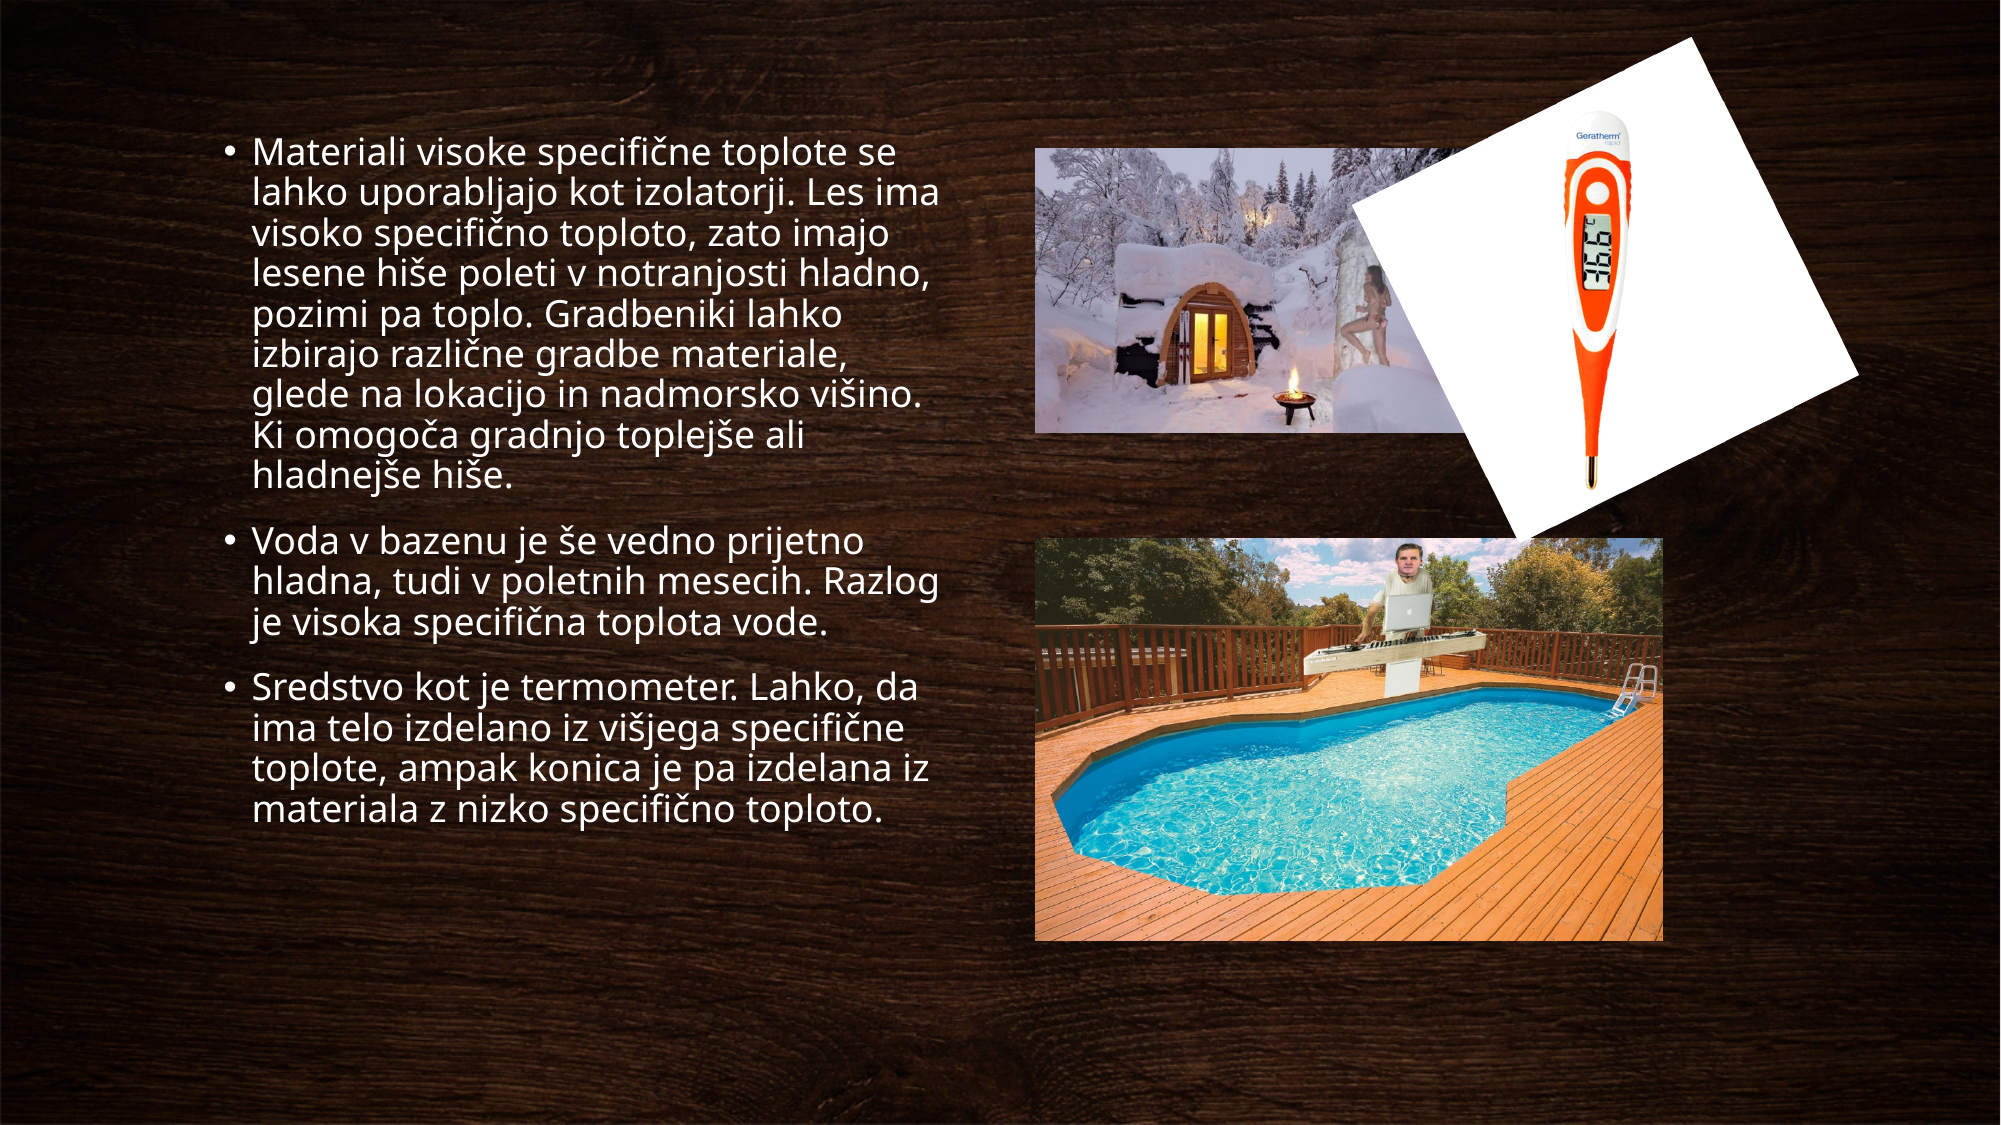

# Materiali visoke specifične toplote se lahko uporabljajo kot izolatorji. Les ima visoko specifično toploto, zato imajo lesene hiše poleti v notranjosti hladno, pozimi pa toplo. Gradbeniki lahko izbirajo različne gradbe materiale, glede na lokacijo in nadmorsko višino. Ki omogoča gradnjo toplejše ali hladnejše hiše.
Voda v bazenu je še vedno prijetno hladna, tudi v poletnih mesecih. Razlog je visoka specifična toplota vode.
Sredstvo kot je termometer. Lahko, da ima telo izdelano iz višjega specifične toplote, ampak konica je pa izdelana iz materiala z nizko specifično toploto.